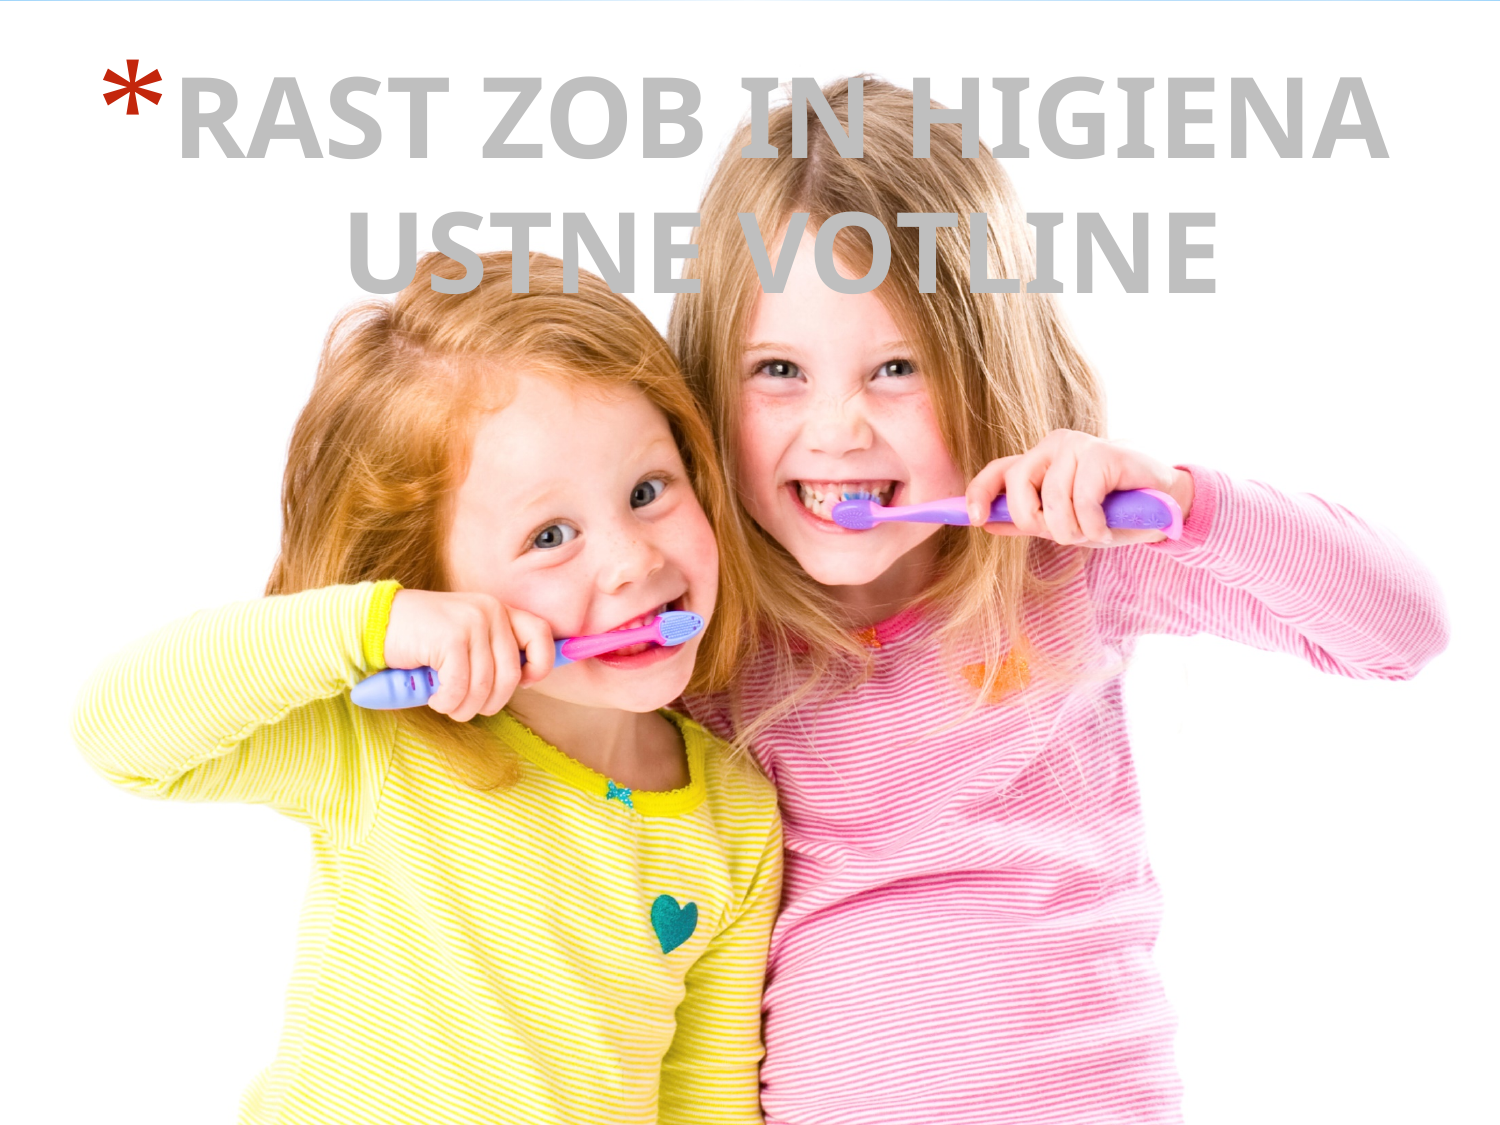

RAST ZOB IN HIGIENA USTNE VOTLINE
#